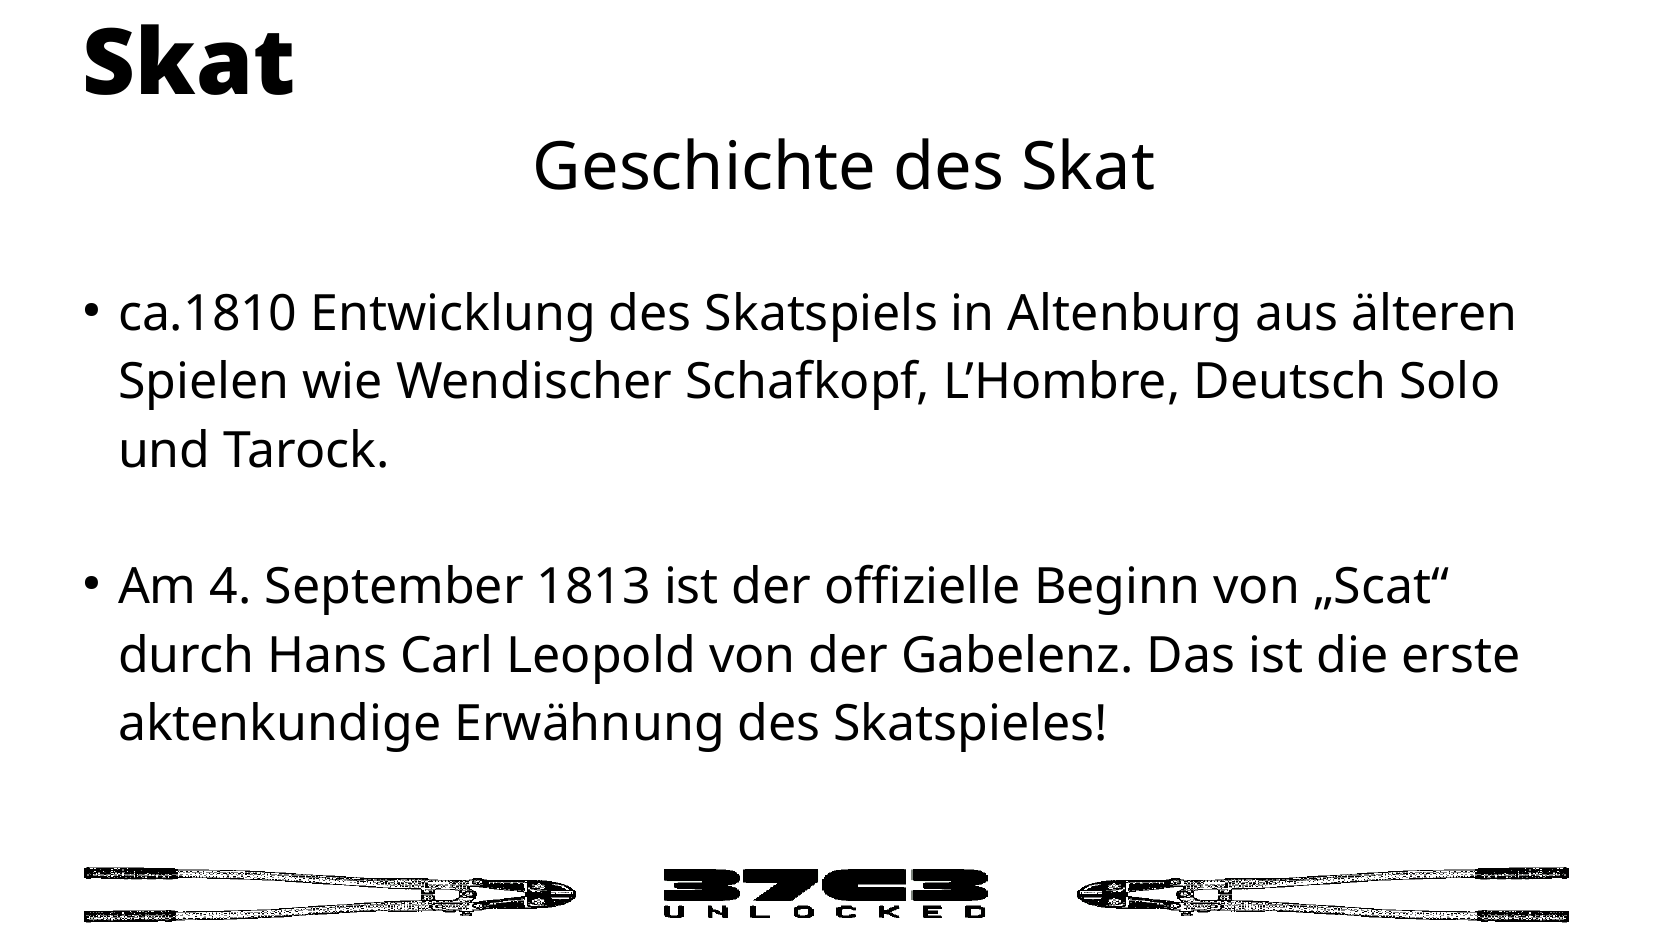

# Skat
Geschichte des Skat
ca.1810 Entwicklung des Skatspiels in Altenburg aus älteren Spielen wie Wendischer Schafkopf, L’Hombre, Deutsch Solo und Tarock.
Am 4. September 1813 ist der offizielle Beginn von „Scat“ durch Hans Carl Leopold von der Gabelenz. Das ist die erste aktenkundige Erwähnung des Skatspieles!